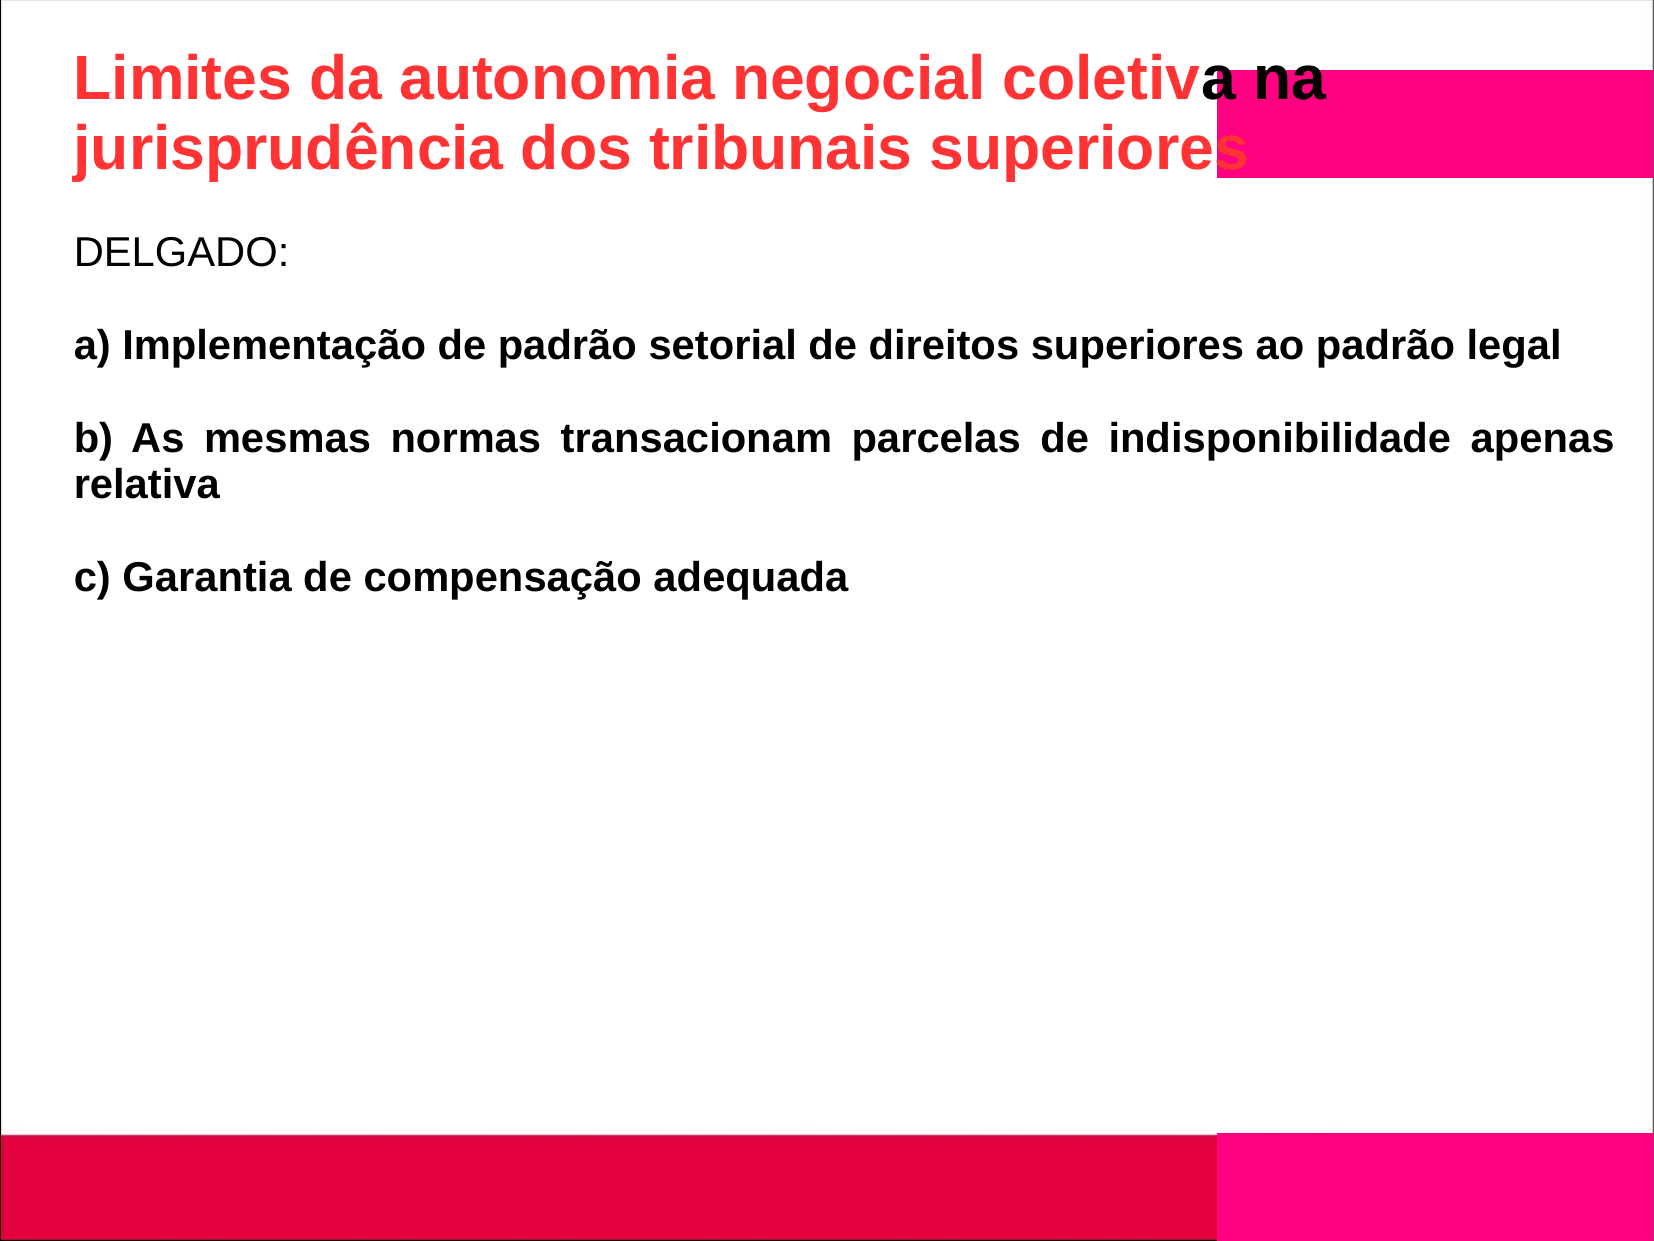

Limites da autonomia negocial coletiva na jurisprudência dos tribunais superiores
DELGADO:
a) Implementação de padrão setorial de direitos superiores ao padrão legal
b) As mesmas normas transacionam parcelas de indisponibilidade apenas relativa
c) Garantia de compensação adequada